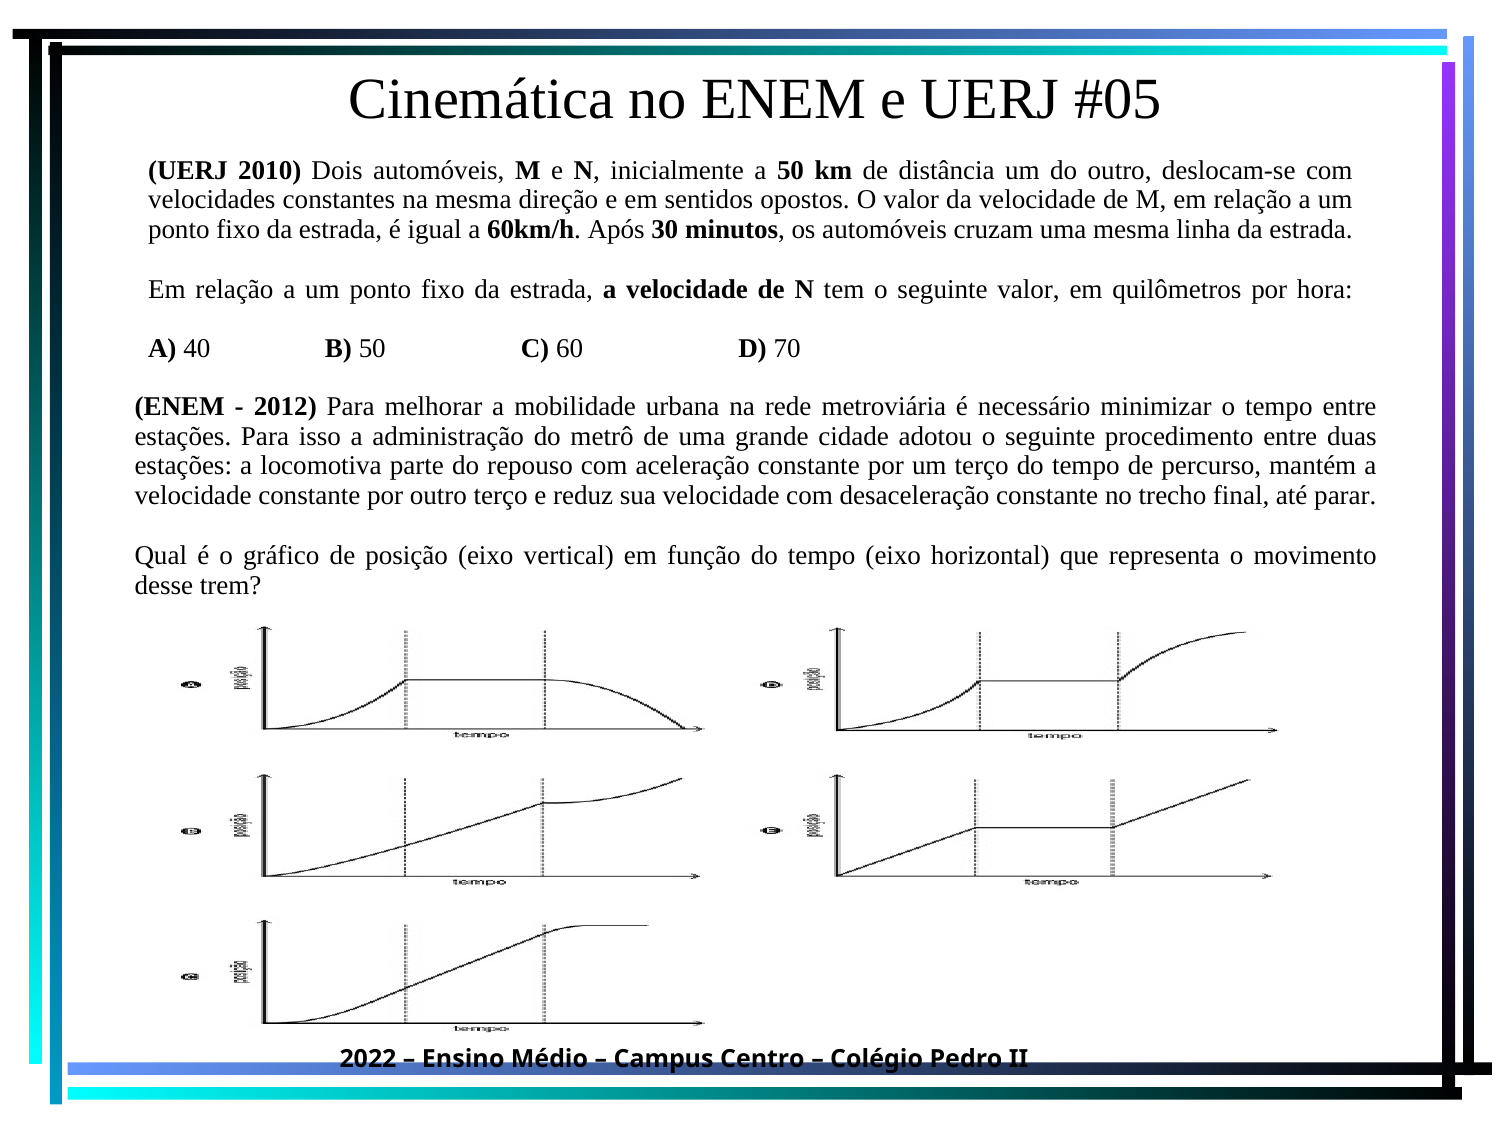

# Cinemática no ENEM e UERJ #05
(UERJ 2010) Dois automóveis, M e N, inicialmente a 50 km de distância um do outro, deslocam-se com velocidades constantes na mesma direção e em sentidos opostos. O valor da velocidade de M, em relação a um ponto fixo da estrada, é igual a 60km/h. Após 30 minutos, os automóveis cruzam uma mesma linha da estrada.
Em relação a um ponto fixo da estrada, a velocidade de N tem o seguinte valor, em quilômetros por hora:
A) 40 B) 50 C) 60 D) 70
(ENEM - 2012) Para melhorar a mobilidade urbana na rede metroviária é necessário minimizar o tempo entre estações. Para isso a administração do metrô de uma grande cidade adotou o seguinte procedimento entre duas estações: a locomotiva parte do repouso com aceleração constante por um terço do tempo de percurso, mantém a velocidade constante por outro terço e reduz sua velocidade com desaceleração constante no trecho final, até parar.
Qual é o gráfico de posição (eixo vertical) em função do tempo (eixo horizontal) que representa o movimento desse trem?
2022 – Ensino Médio – Campus Centro – Colégio Pedro II